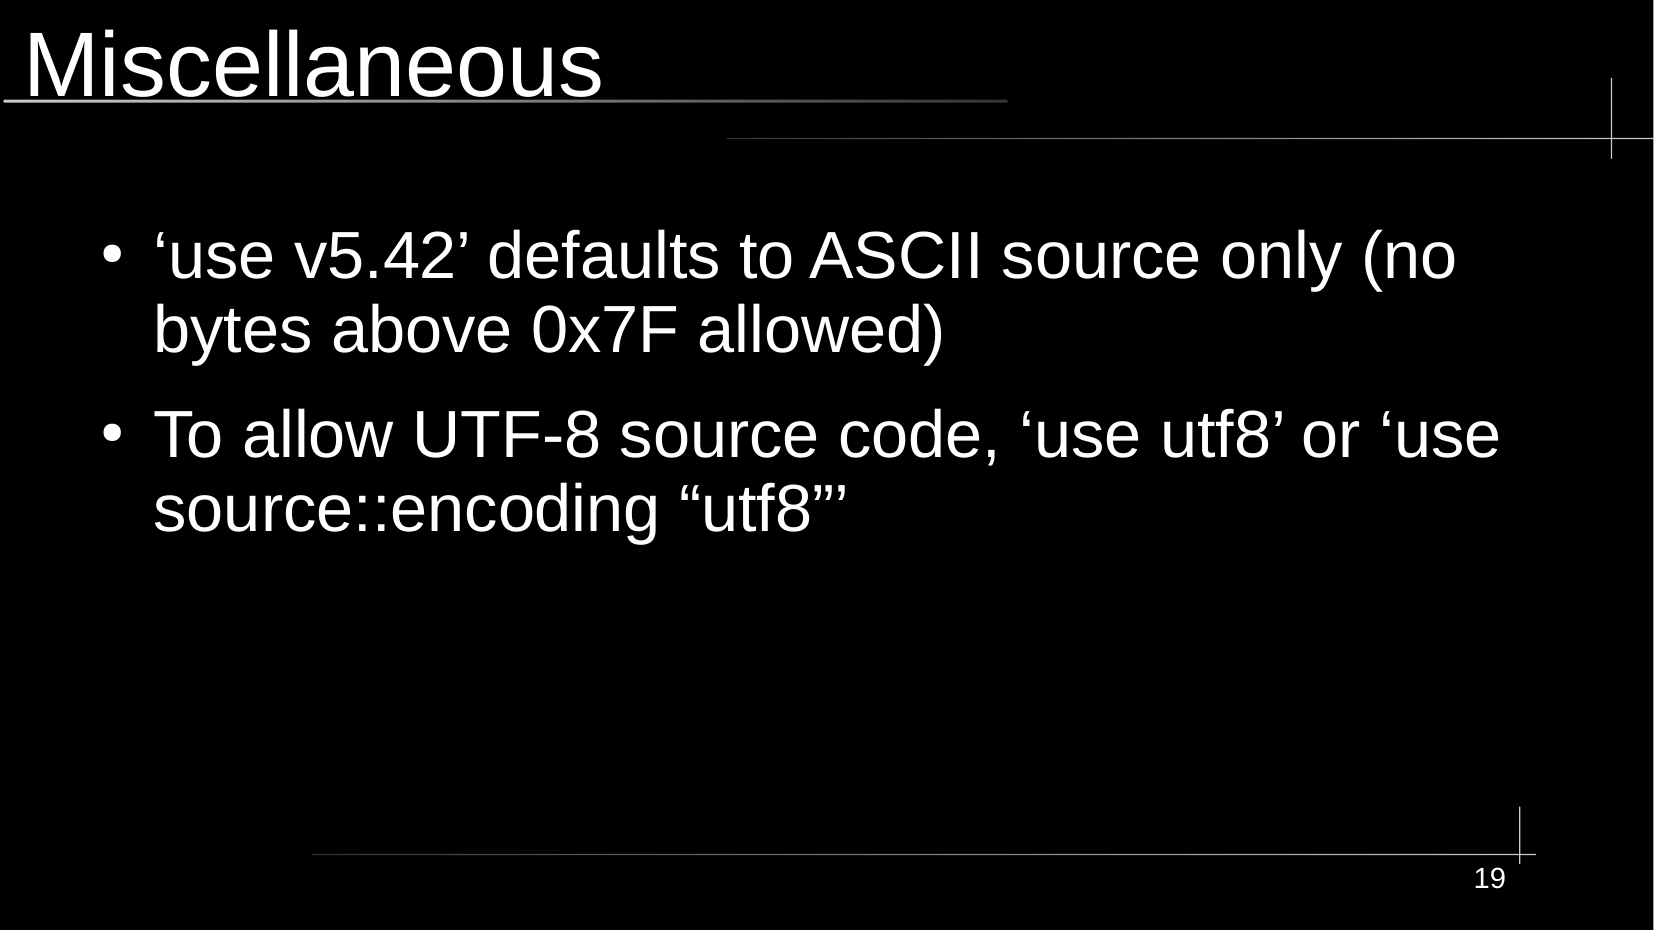

# Miscellaneous
‘use v5.42’ defaults to ASCII source only (no bytes above 0x7F allowed)
To allow UTF-8 source code, ‘use utf8’ or ‘use source::encoding “utf8”’
19